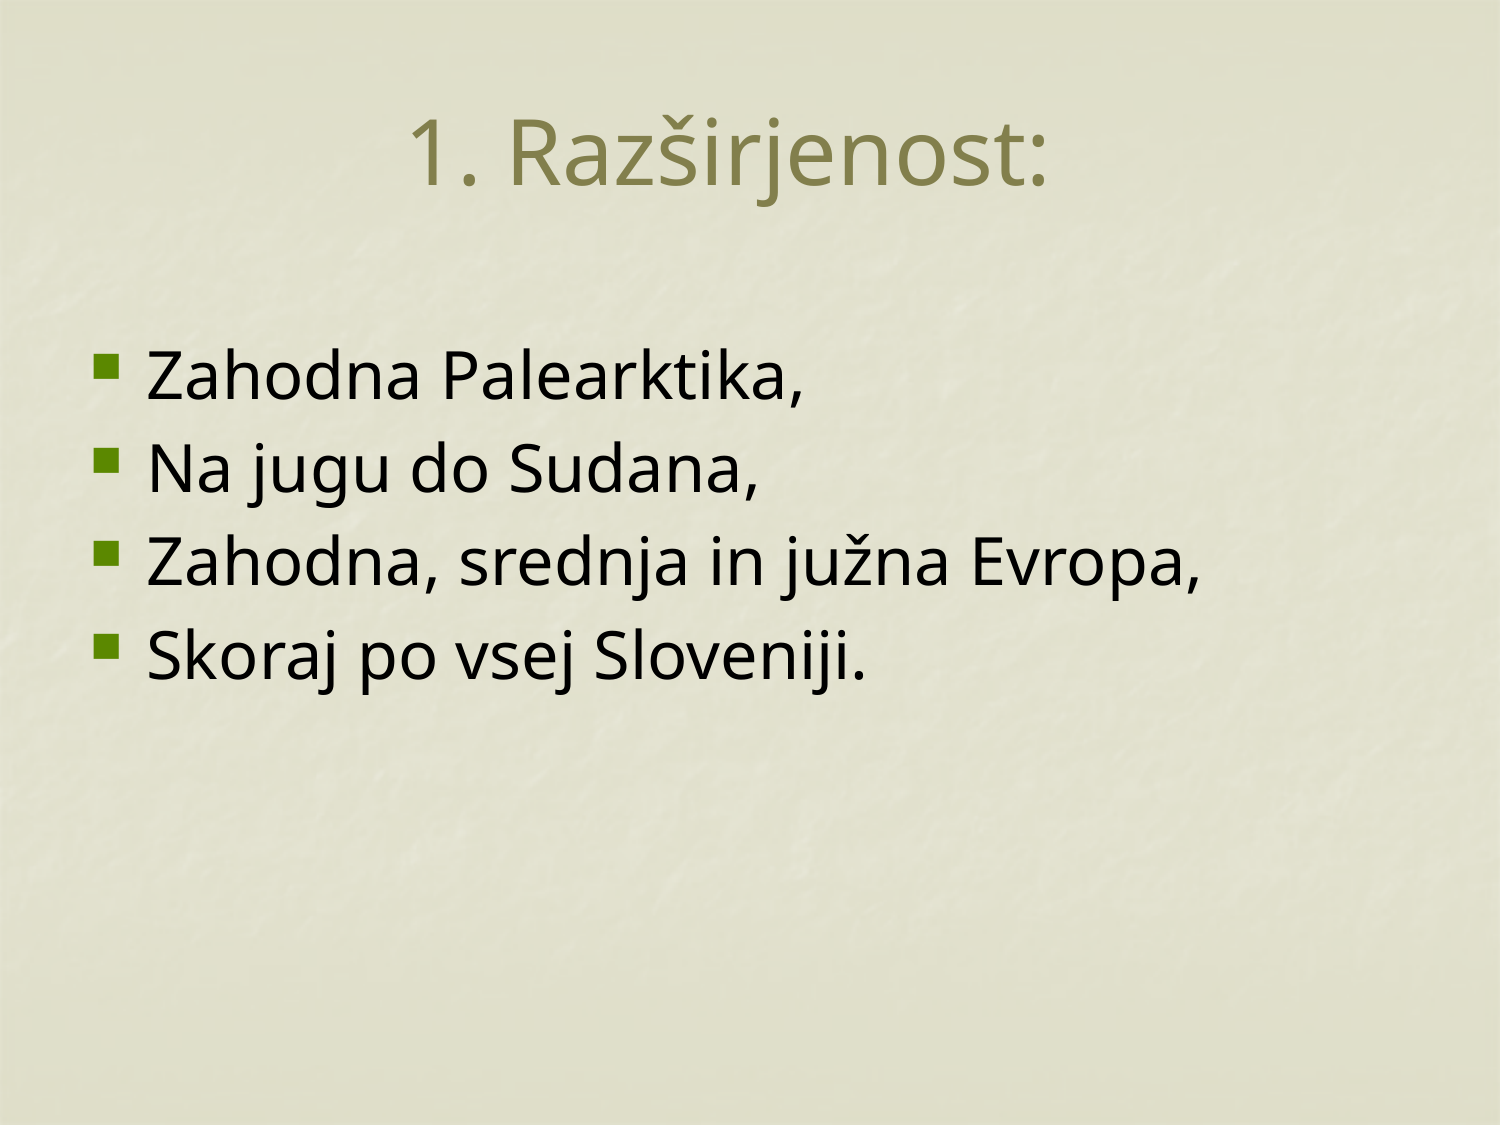

# 1. Razširjenost:
Zahodna Palearktika,
Na jugu do Sudana,
Zahodna, srednja in južna Evropa,
Skoraj po vsej Sloveniji.